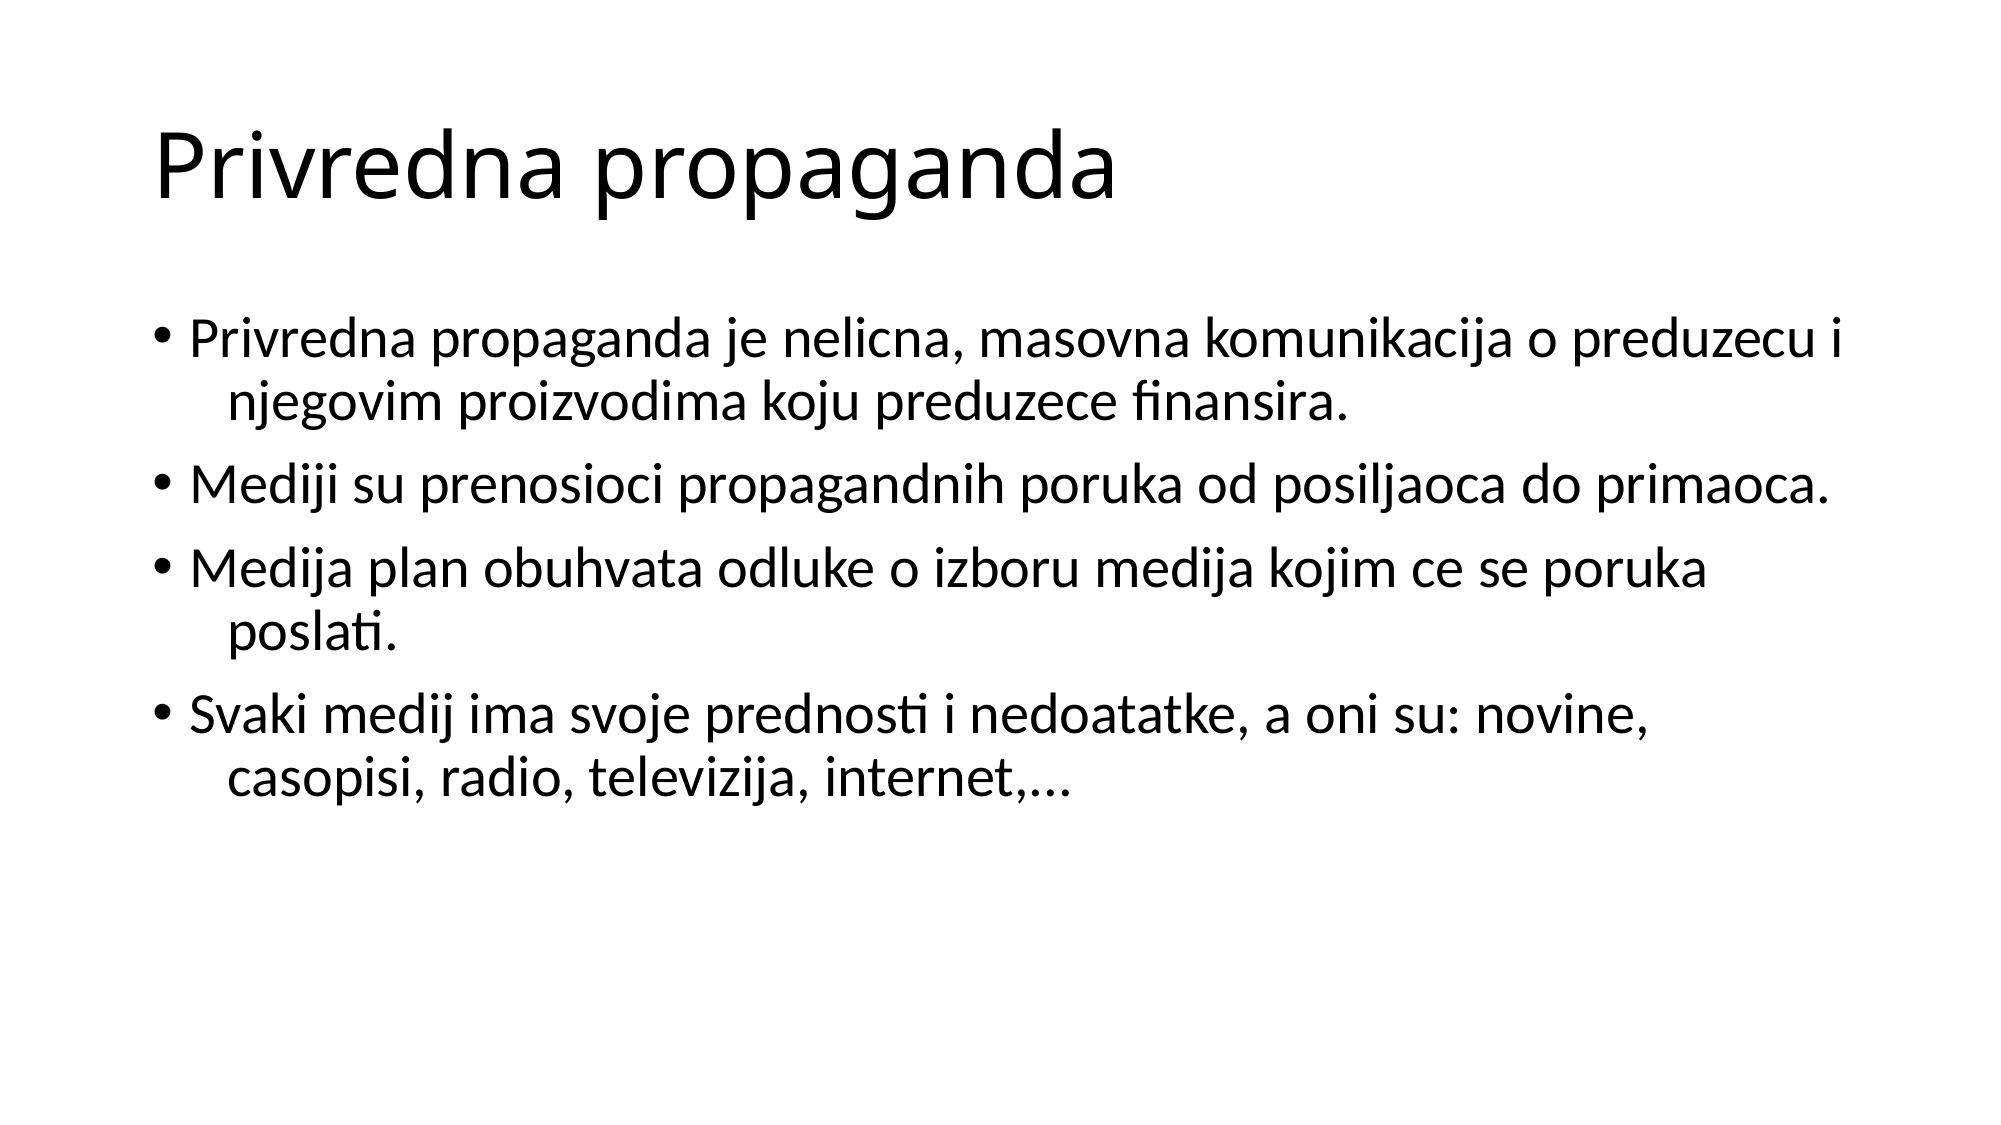

# Privredna propaganda
Privredna propaganda je nelicna, masovna komunikacija o preduzecu i njegovim proizvodima koju preduzece finansira.
Mediji su prenosioci propagandnih poruka od posiljaoca do primaoca.
Medija plan obuhvata odluke o izboru medija kojim ce se poruka poslati.
Svaki medij ima svoje prednosti i nedoatatke, a oni su: novine, casopisi, radio, televizija, internet,...